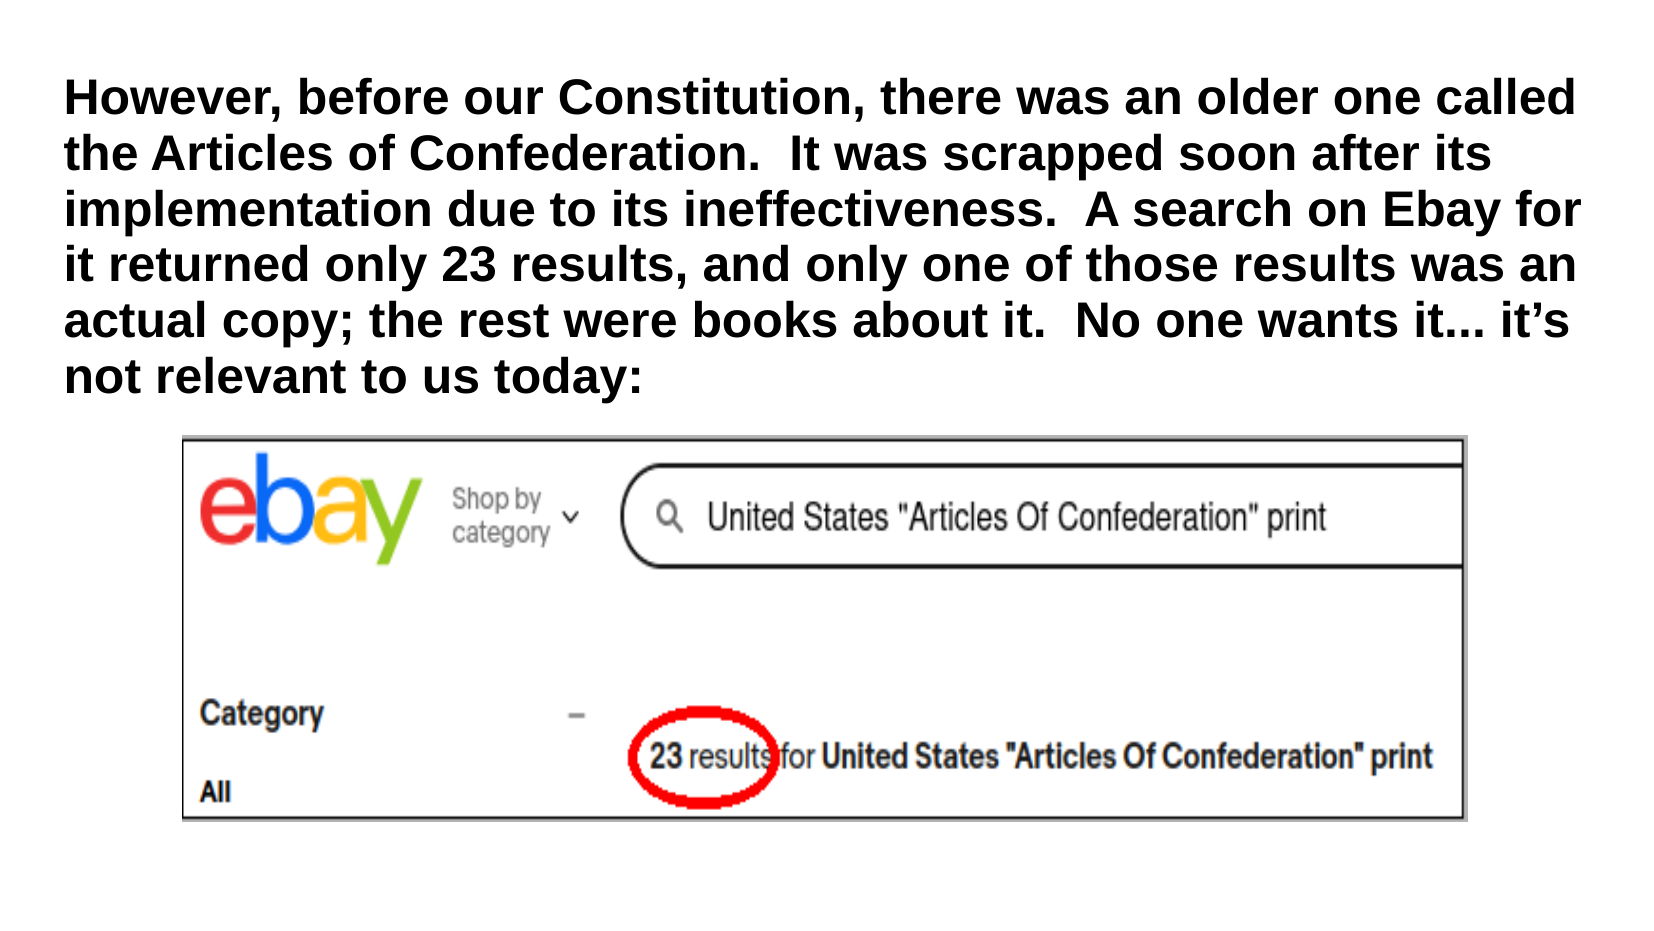

However, before our Constitution, there was an older one called the Articles of Confederation. It was scrapped soon after its implementation due to its ineffectiveness. A search on Ebay for it returned only 23 results, and only one of those results was an actual copy; the rest were books about it. No one wants it... it’s not relevant to us today: